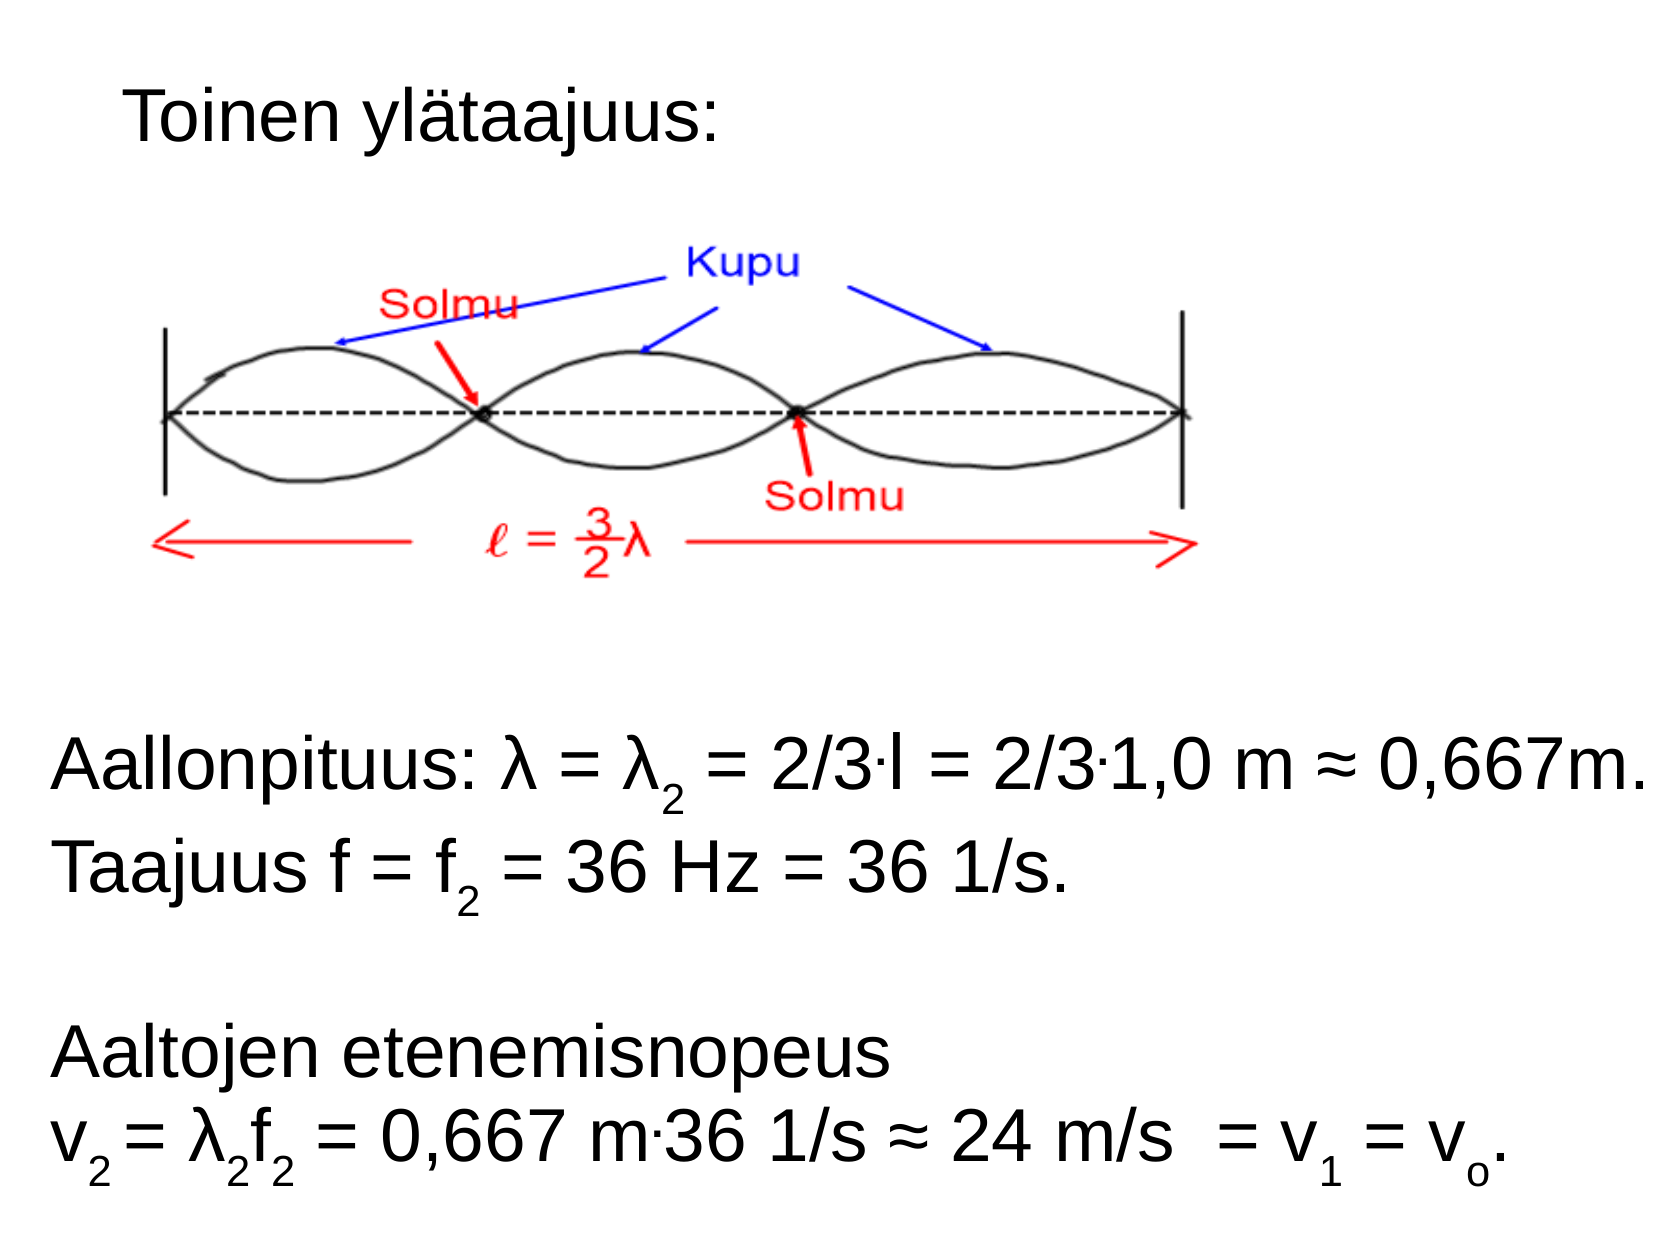

Toinen ylätaajuus:
Aallonpituus: λ = λ2 = 2/3.l = 2/3.1,0 m ≈ 0,667m.
Taajuus f = f2 = 36 Hz = 36 1/s.
Aaltojen etenemisnopeus
v2 = λ2f2 = 0,667 m.36 1/s ≈ 24 m/s = v1 = vo.